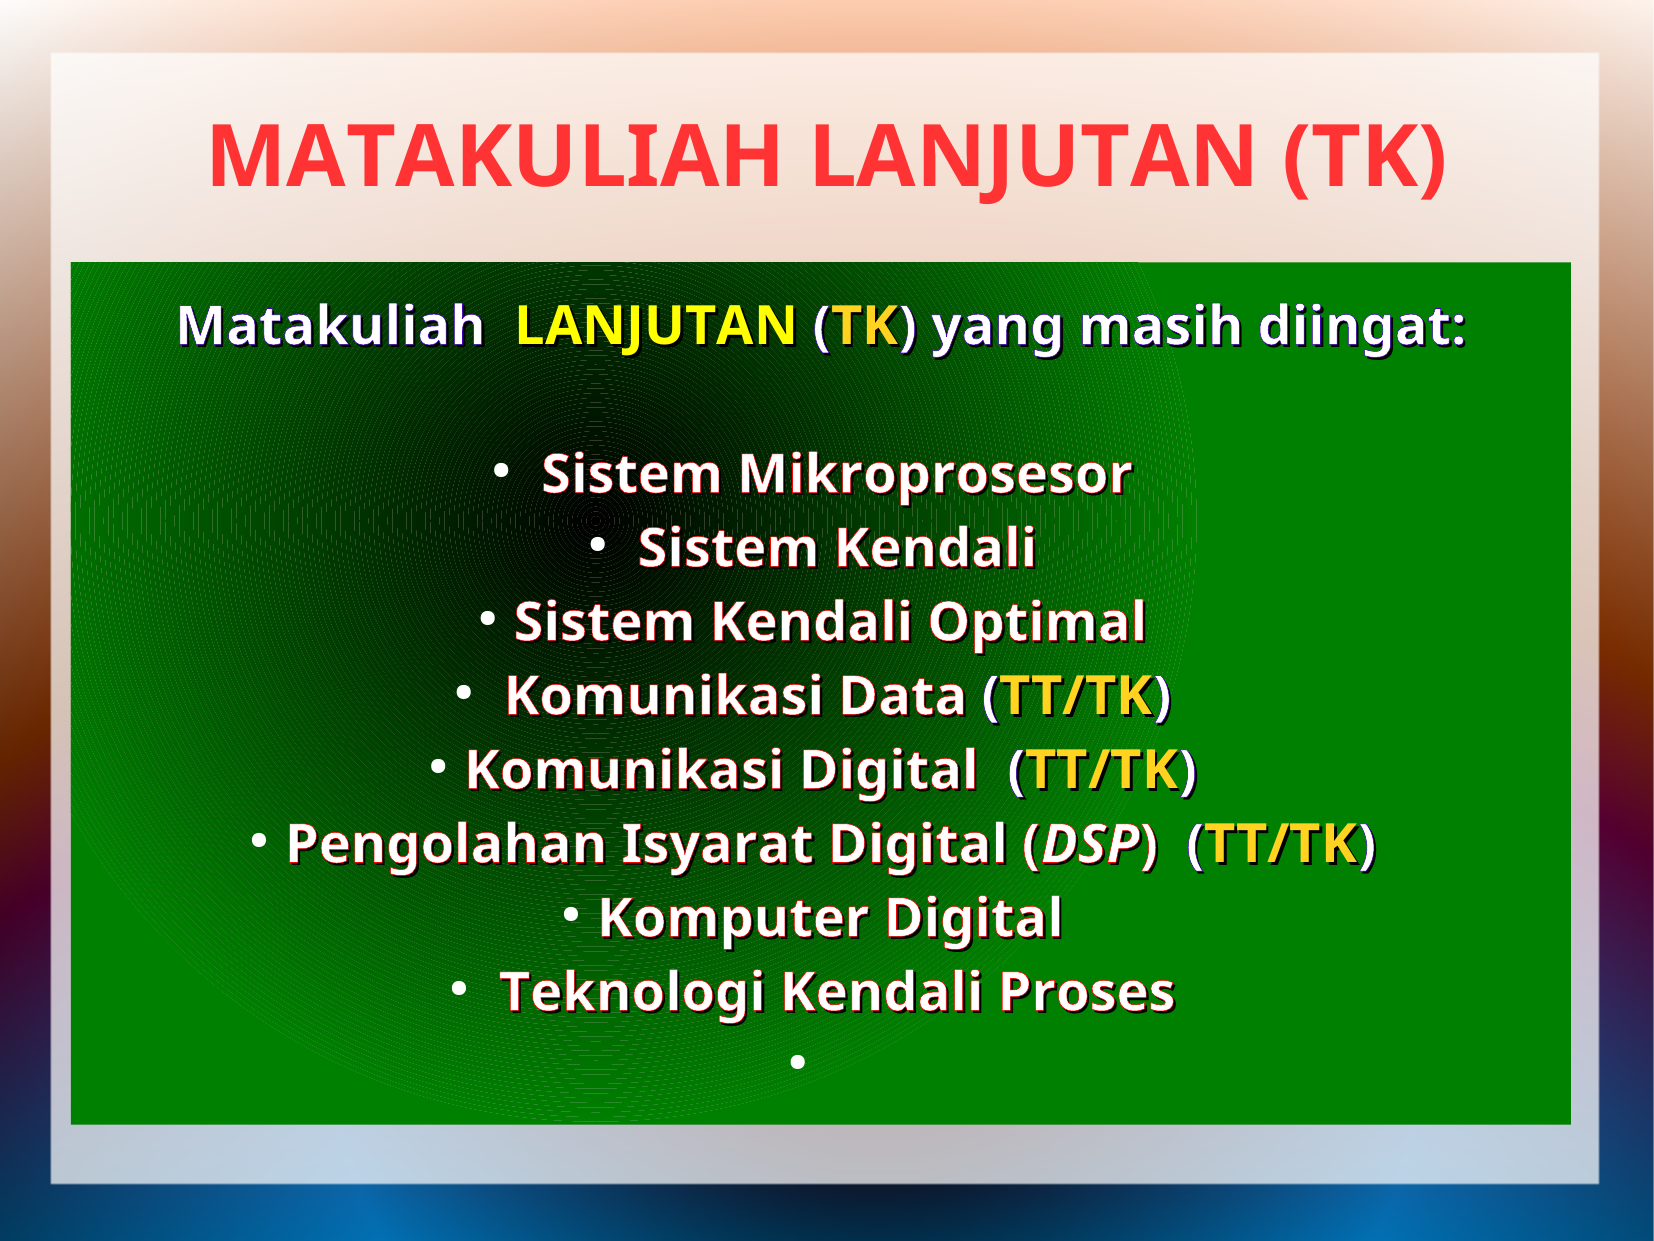

# MATAKULIAH LANJUTAN (TK)
Matakuliah LANJUTAN (TK) yang masih diingat:
 Sistem Mikroprosesor
 Sistem Kendali
Sistem Kendali Optimal
 Komunikasi Data (TT/TK)
Komunikasi Digital (TT/TK)
Pengolahan Isyarat Digital (DSP) (TT/TK)
Komputer Digital
 Teknologi Kendali Proses